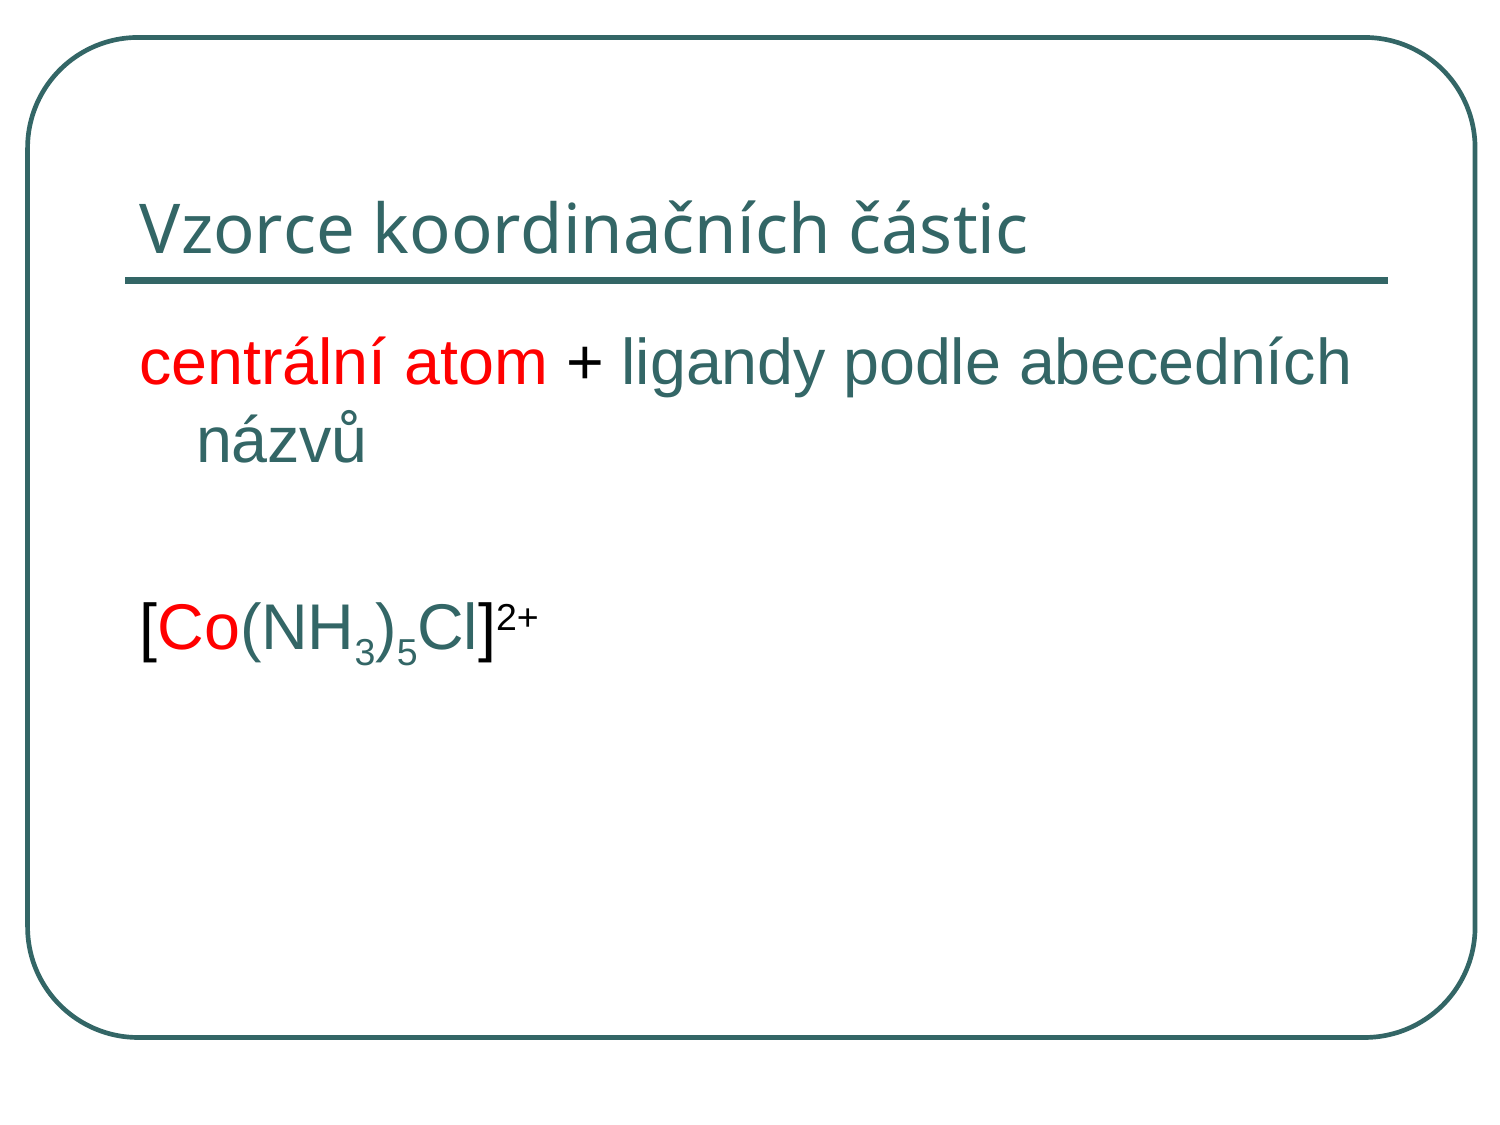

# Vzorce koordinačních částic
centrální atom + ligandy podle abecedních názvů
[Co(NH3)5Cl]2+